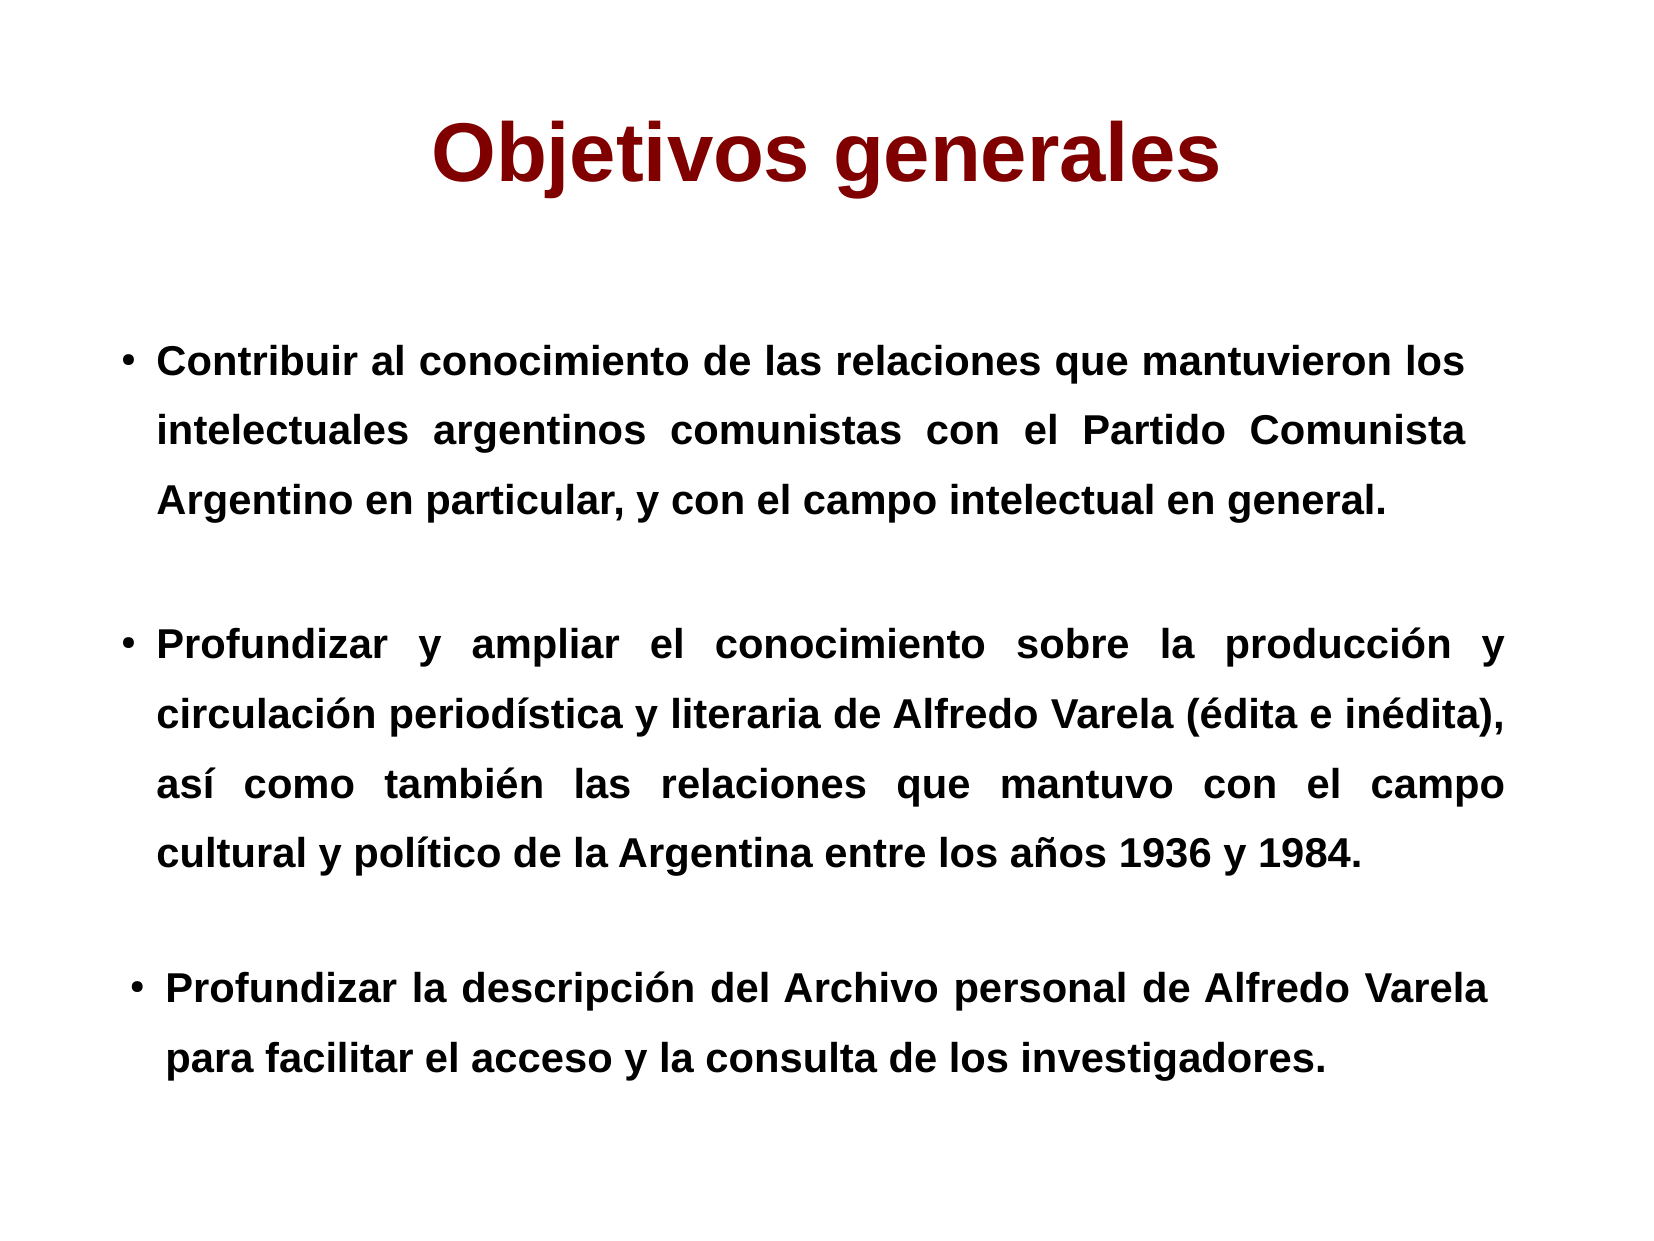

# Objetivos generales
Contribuir al conocimiento de las relaciones que mantuvieron los intelectuales argentinos comunistas con el Partido Comunista Argentino en particular, y con el campo intelectual en general.
Profundizar y ampliar el conocimiento sobre la producción y circulación periodística y literaria de Alfredo Varela (édita e inédita), así como también las relaciones que mantuvo con el campo cultural y político de la Argentina entre los años 1936 y 1984.
Profundizar la descripción del Archivo personal de Alfredo Varela para facilitar el acceso y la consulta de los investigadores.